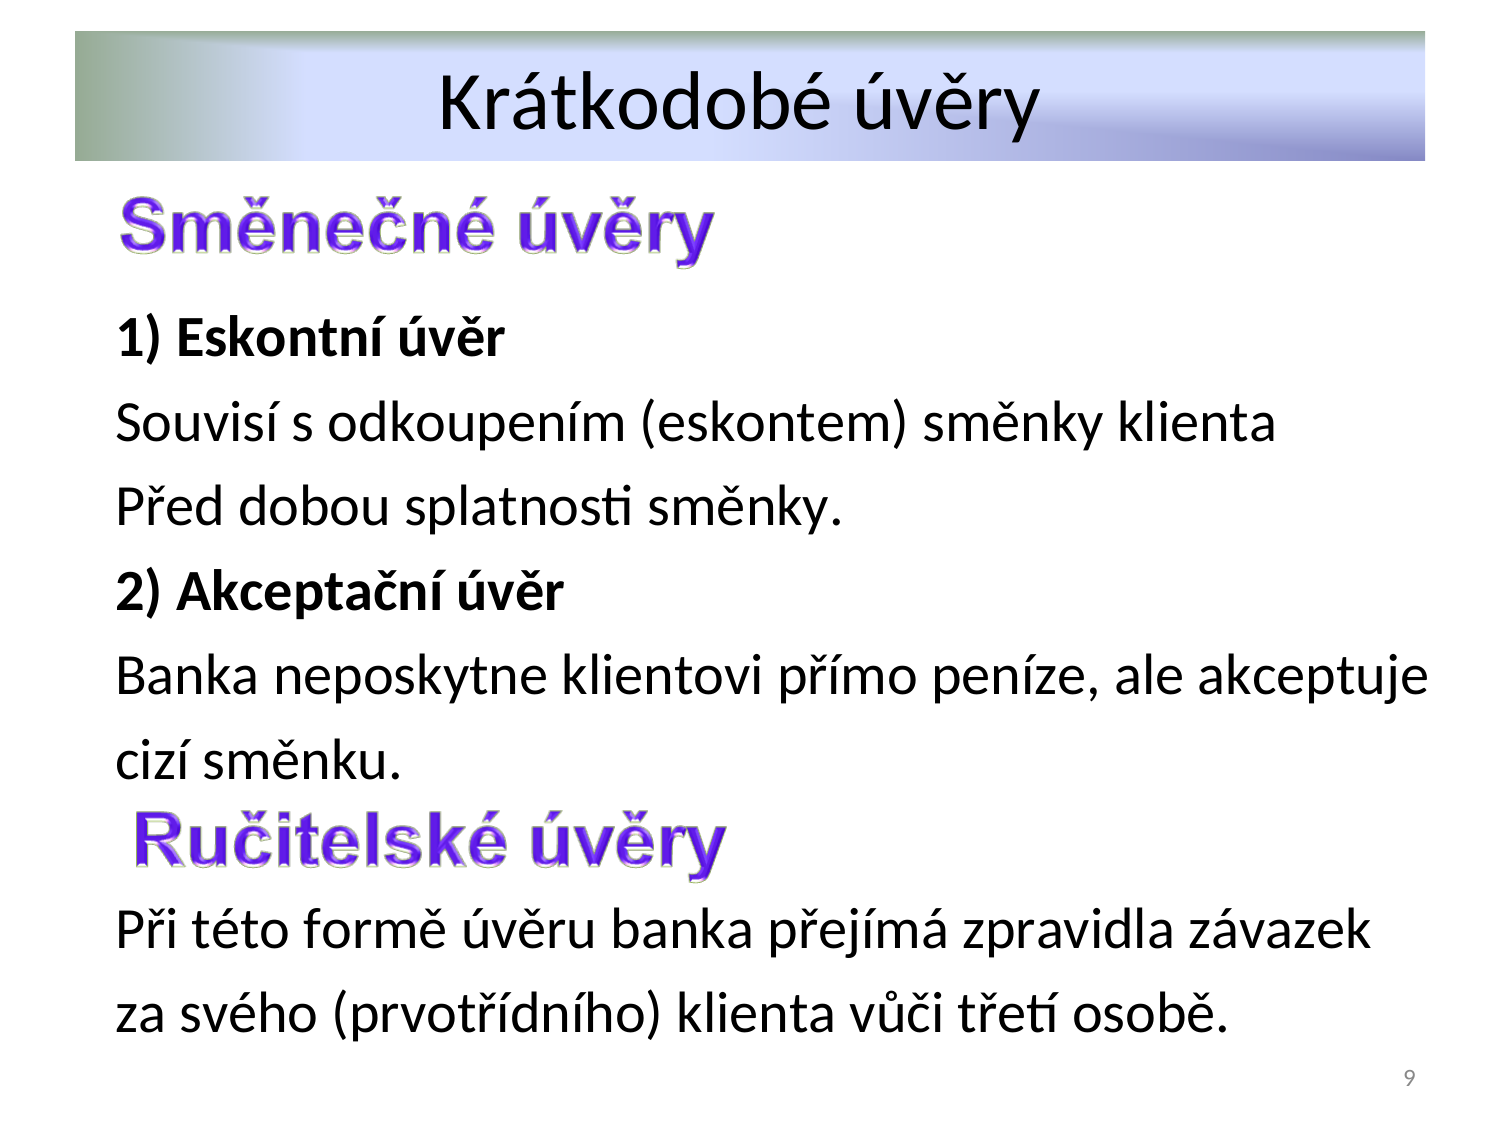

# Krátkodobé úvěry
1) Eskontní úvěr
Souvisí s odkoupením (eskontem) směnky klienta
Před dobou splatnosti směnky.
2) Akceptační úvěr
Banka neposkytne klientovi přímo peníze, ale akceptuje
cizí směnku.
Při této formě úvěru banka přejímá zpravidla závazek
za svého (prvotřídního) klienta vůči třetí osobě.